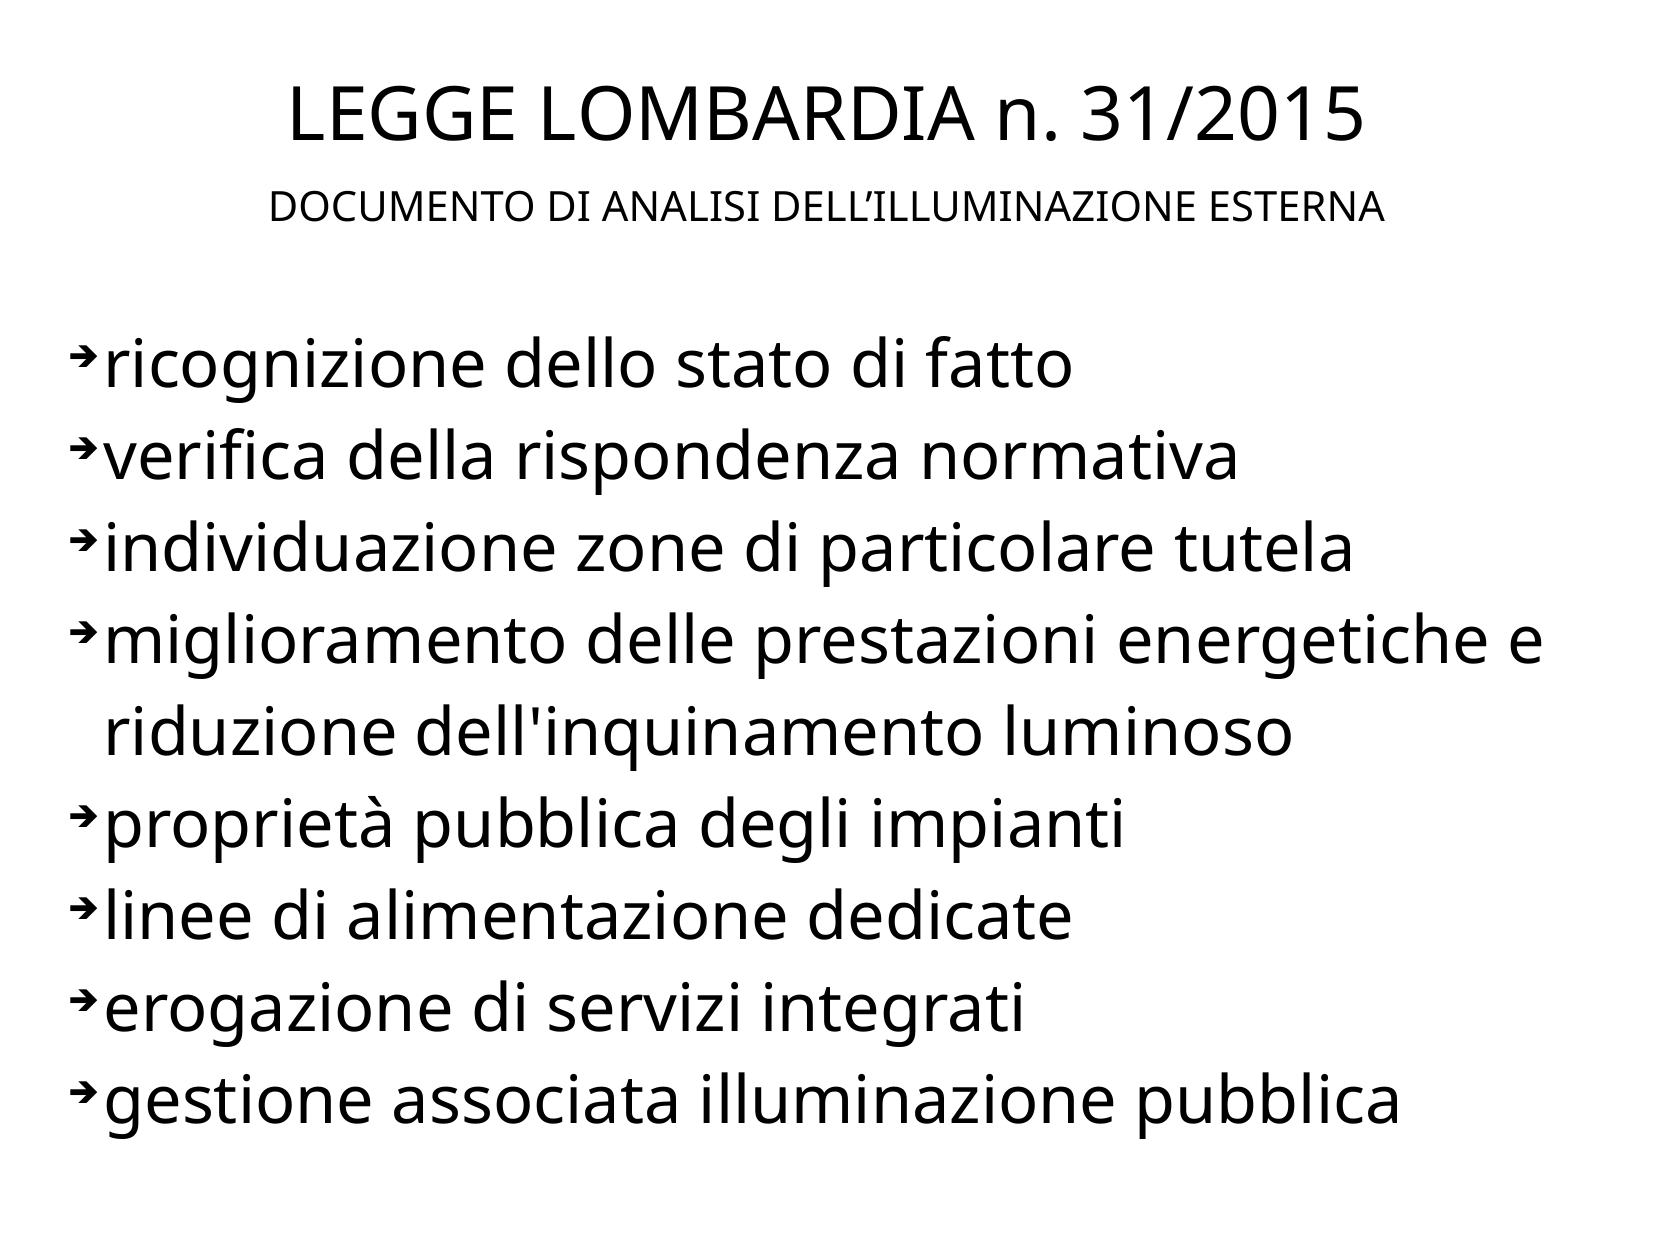

# LEGGE LOMBARDIA n. 31/2015
DOCUMENTO DI ANALISI DELL’ILLUMINAZIONE ESTERNA
ricognizione dello stato di fatto
verifica della rispondenza normativa
individuazione zone di particolare tutela
miglioramento delle prestazioni energetiche e riduzione dell'inquinamento luminoso
proprietà pubblica degli impianti
linee di alimentazione dedicate
erogazione di servizi integrati
gestione associata illuminazione pubblica